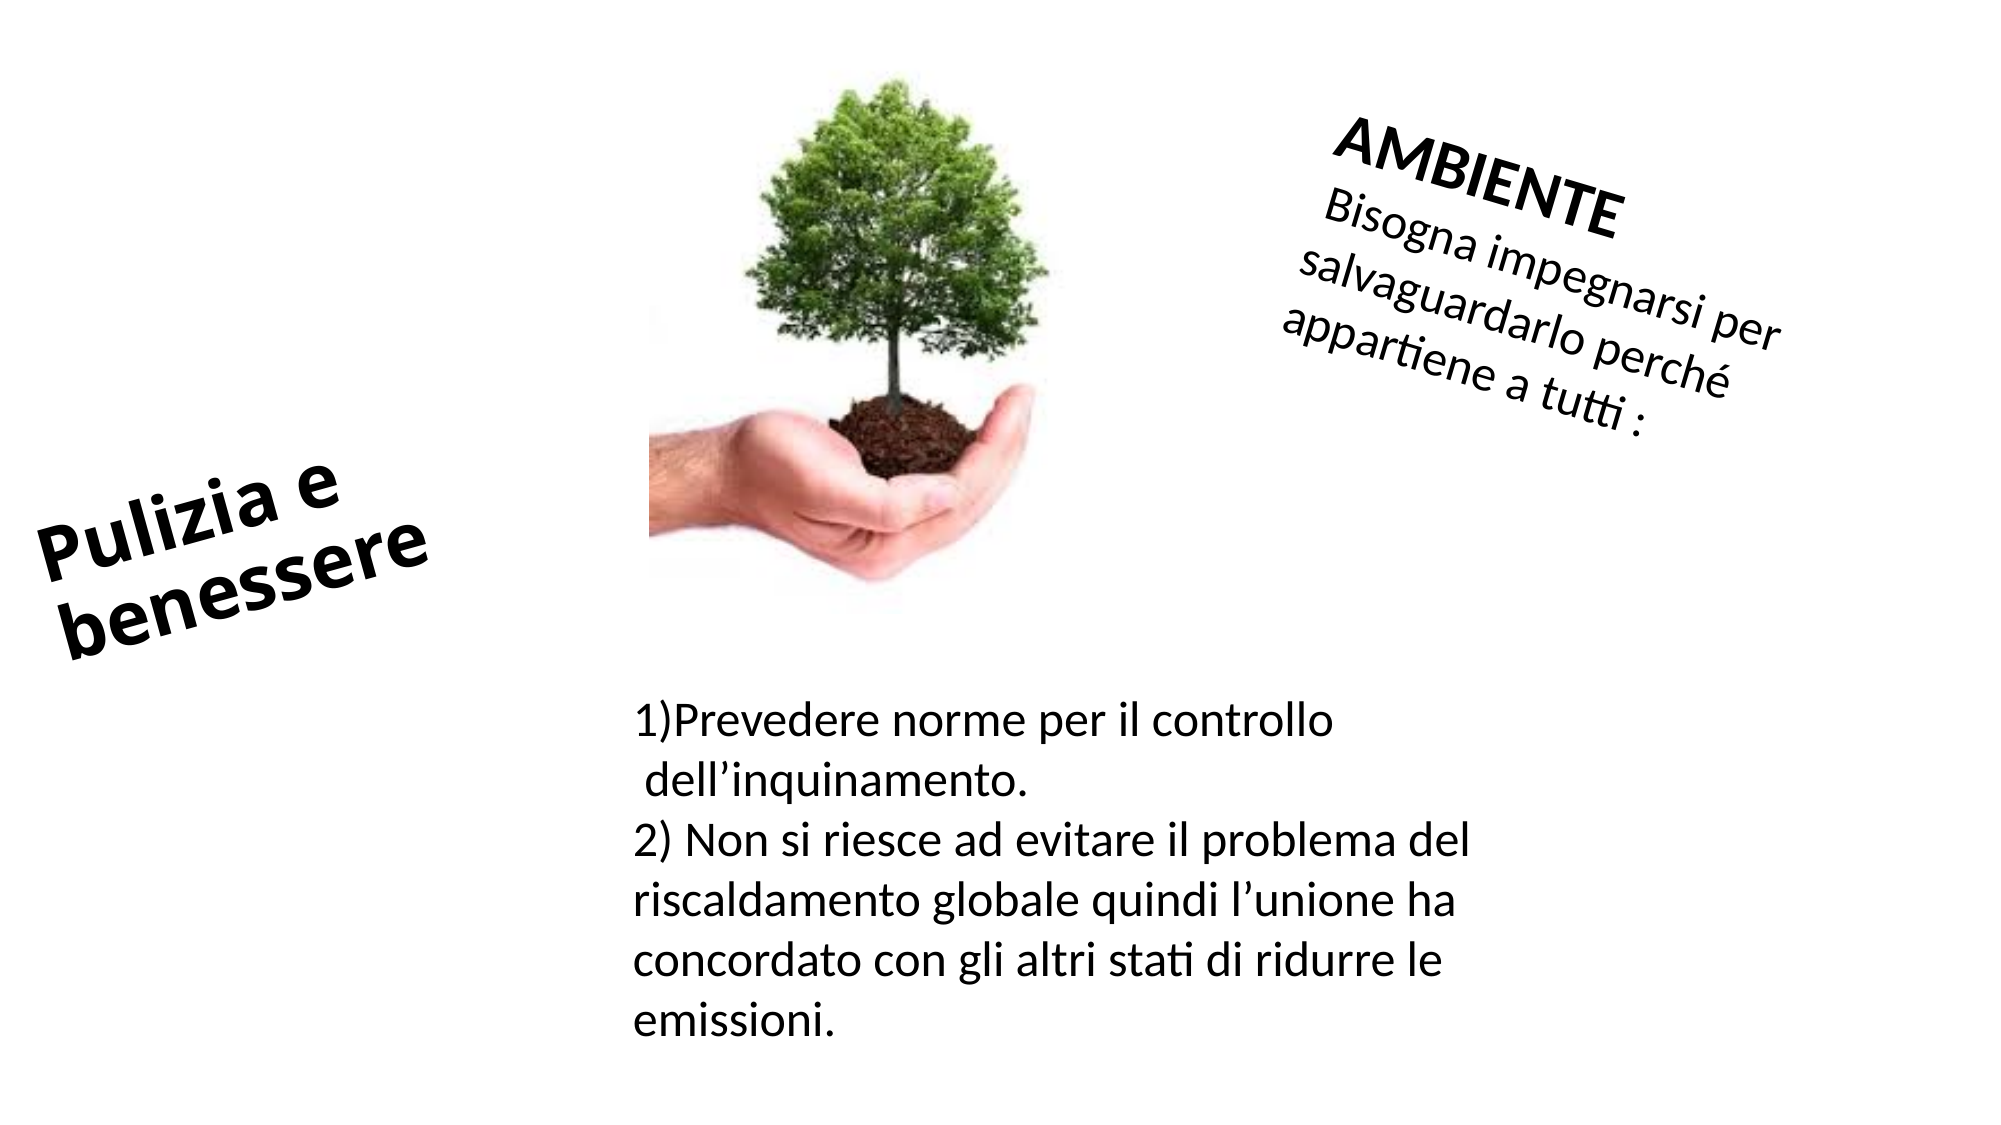

AMBIENTE
 Bisogna impegnarsi per salvaguardarlo perché appartiene a tutti :
# Pulizia e
benessere
1)Prevedere norme per il controllo
 dell’inquinamento.
2) Non si riesce ad evitare il problema del riscaldamento globale quindi l’unione ha concordato con gli altri stati di ridurre le emissioni.